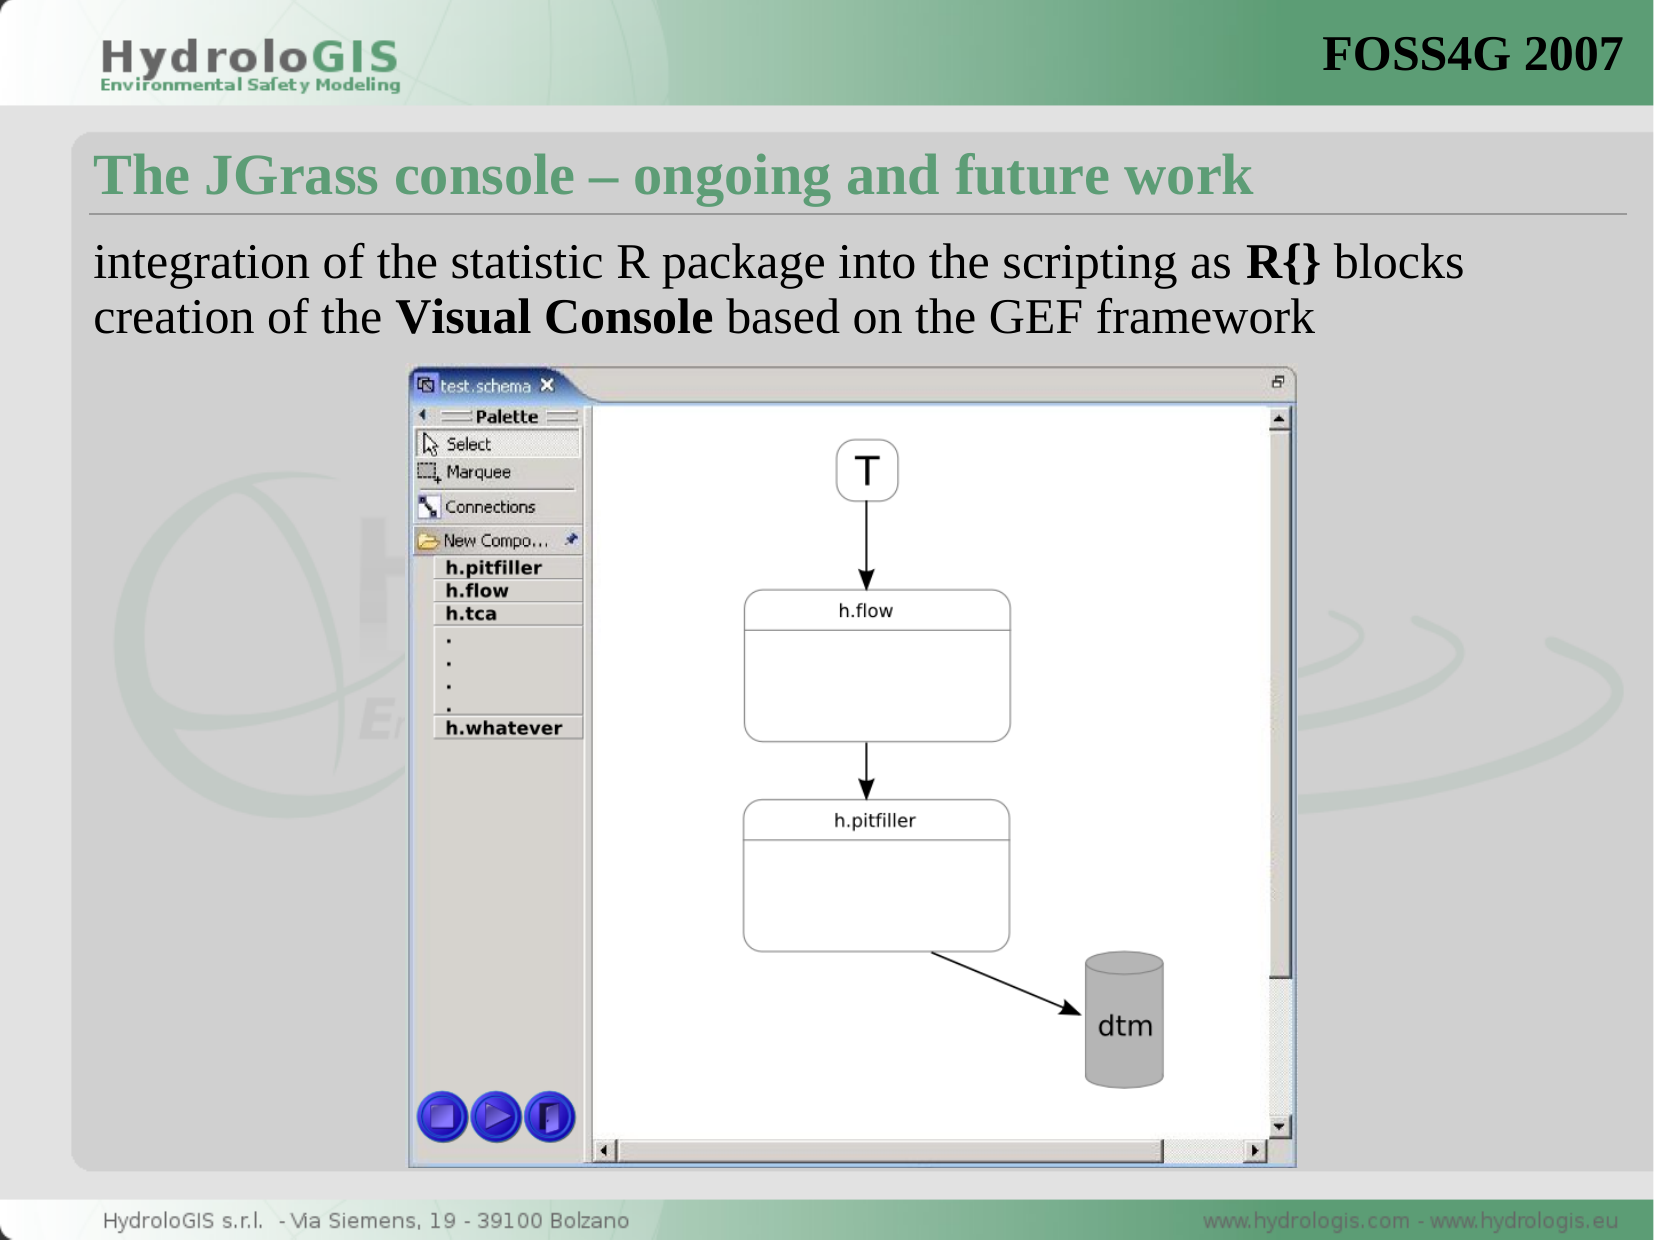

# The JGrass console – ongoing and future work
integration of the statistic R package into the scripting as R{} blocks
creation of the Visual Console based on the GEF framework